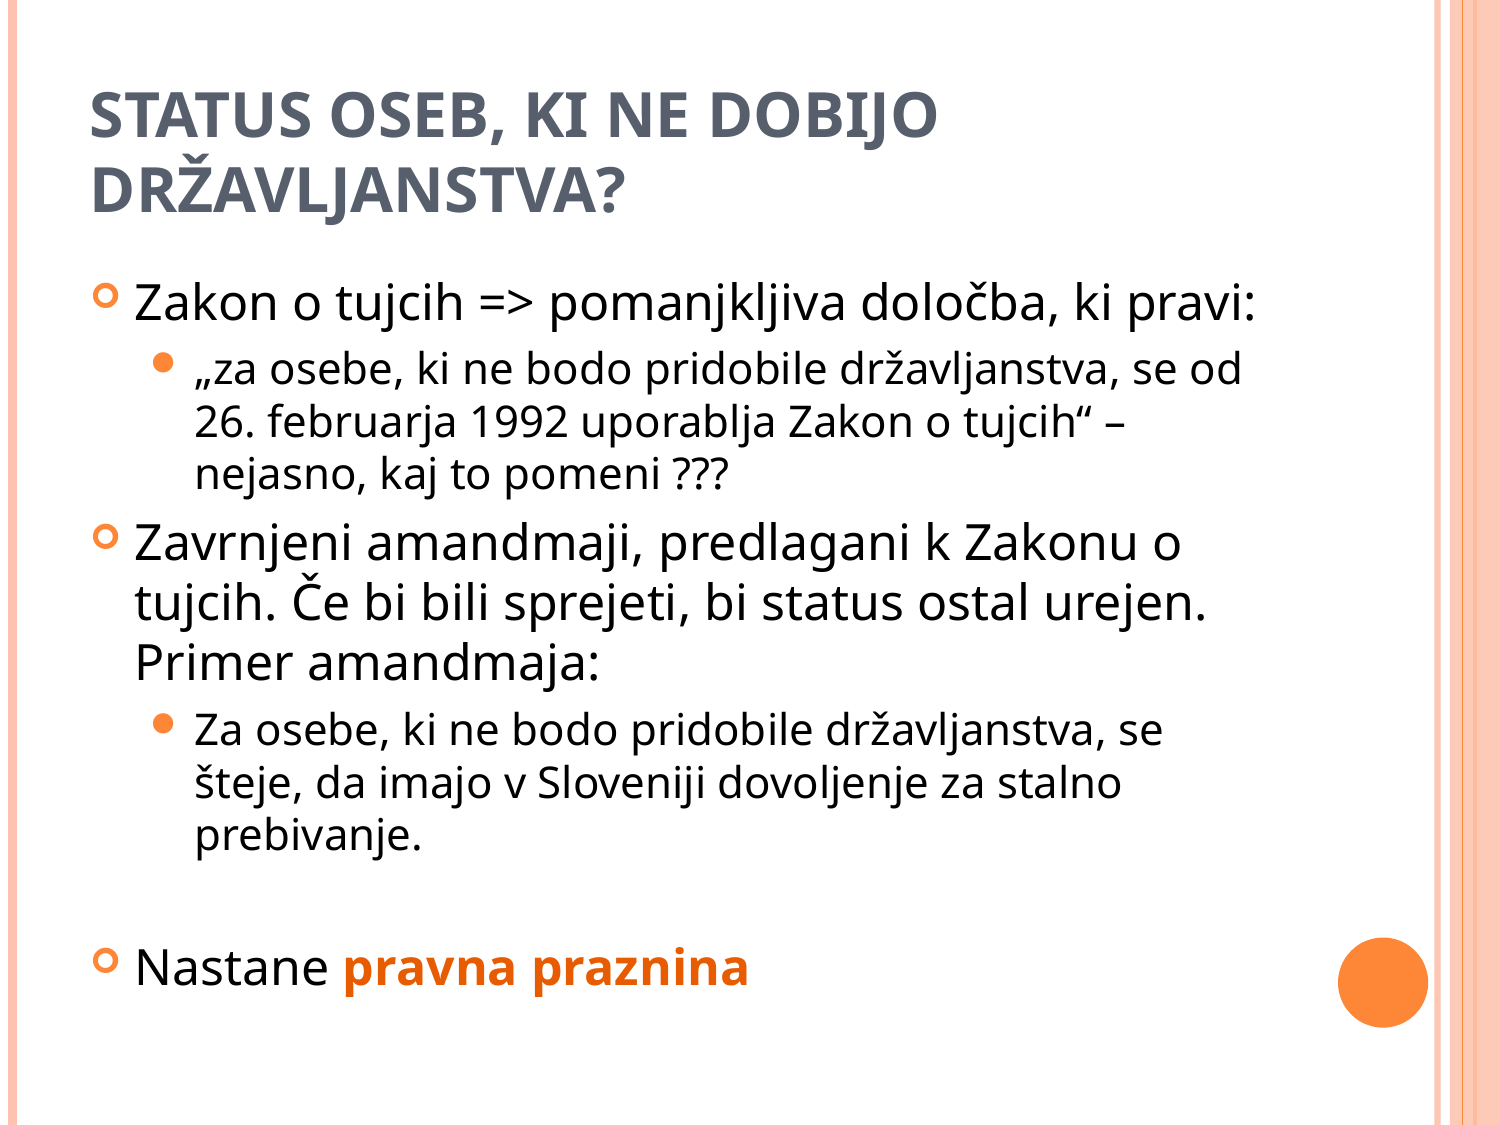

# STATUS OSEB, KI NE DOBIJO DRŽAVLJANSTVA?
Zakon o tujcih => pomanjkljiva določba, ki pravi:
„za osebe, ki ne bodo pridobile državljanstva, se od 26. februarja 1992 uporablja Zakon o tujcih“ – nejasno, kaj to pomeni ???
Zavrnjeni amandmaji, predlagani k Zakonu o tujcih. Če bi bili sprejeti, bi status ostal urejen. Primer amandmaja:
Za osebe, ki ne bodo pridobile državljanstva, se šteje, da imajo v Sloveniji dovoljenje za stalno prebivanje.
Nastane pravna praznina